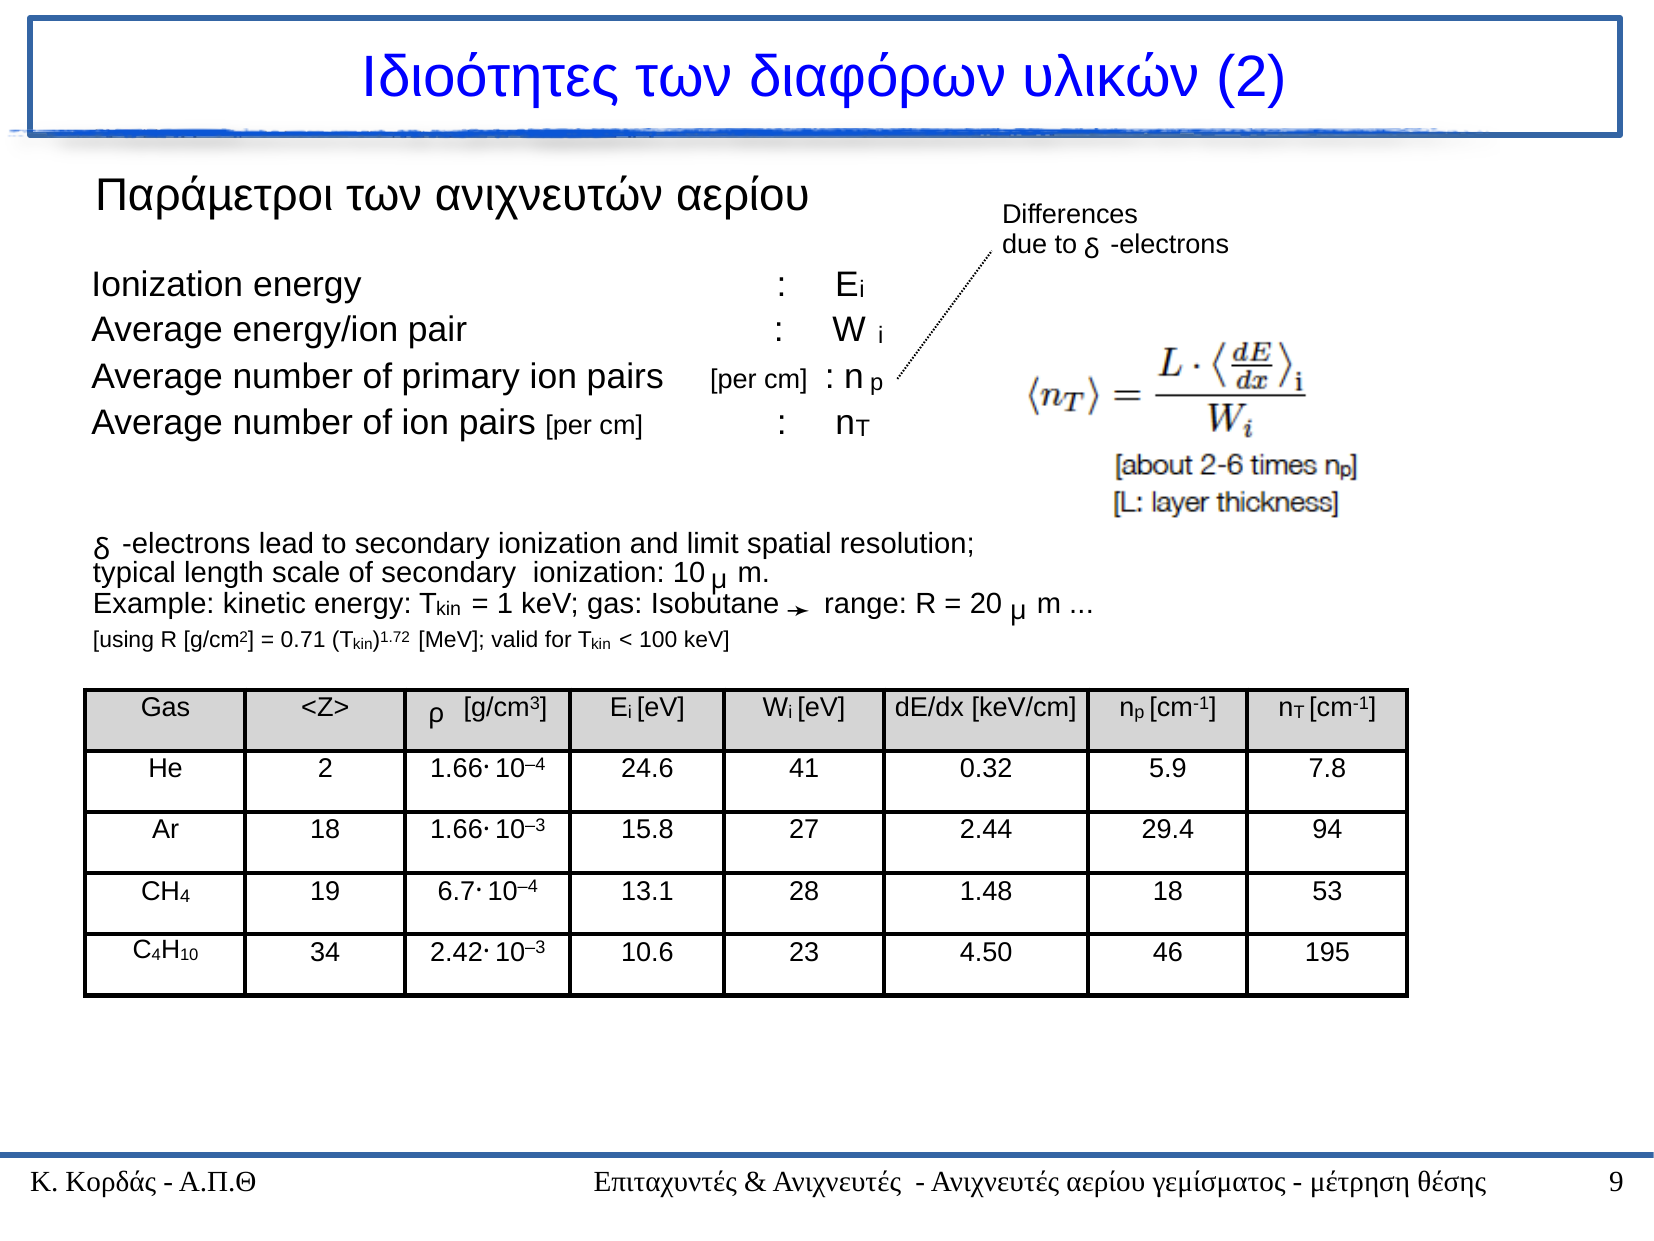

# Ιδιοότητες των διαφόρων υλικών (2)
Παράµετροι των ανιχνευτών αερίου
Differences
due to
-electrons
δ
Ionization energy
 : E
i
Average energy/ion pair
 : W
i
Average number of primary ion pairs
: n
[per cm]
p
Average number of ion pairs
: n
[per cm]
T
-electrons lead to secondary ionization and limit spatial resolution;
δ
typical length scale of secondary ionization: 10
m.
μ
Example: kinetic energy: T
= 1 keV; gas: Isobutane
range: R = 20
m ...
➛
μ
kin
[using R [g/cm
] = 0.71 (T
)
[MeV]; valid for T
< 100 keV]
2
1.72
kin
kin
Gas
<Z>
[g/cm
]
E
[eV]
W
[eV]
dE/dx [keV/cm]
n
[cm
]
n
[cm
]
3
-1
-1
ρ
i
i
p
T
·
He
2
1.66
10
24.6
41
0.32
5.9
7.8
–4
·
Ar
18
1.66
10
15.8
27
2.44
29.4
94
–3
·
CH
19
6.7
10
13.1
28
1.48
18
53
–4
4
·
C
H
34
2.42
10
10.6
23
4.50
46
195
–3
4
10
Κ. Κορδάς - Α.Π.Θ
Επιταχυντές & Ανιχνευτές - Ανιχνευτές αερίου γεμίσματος - μέτρηση θέσης
9